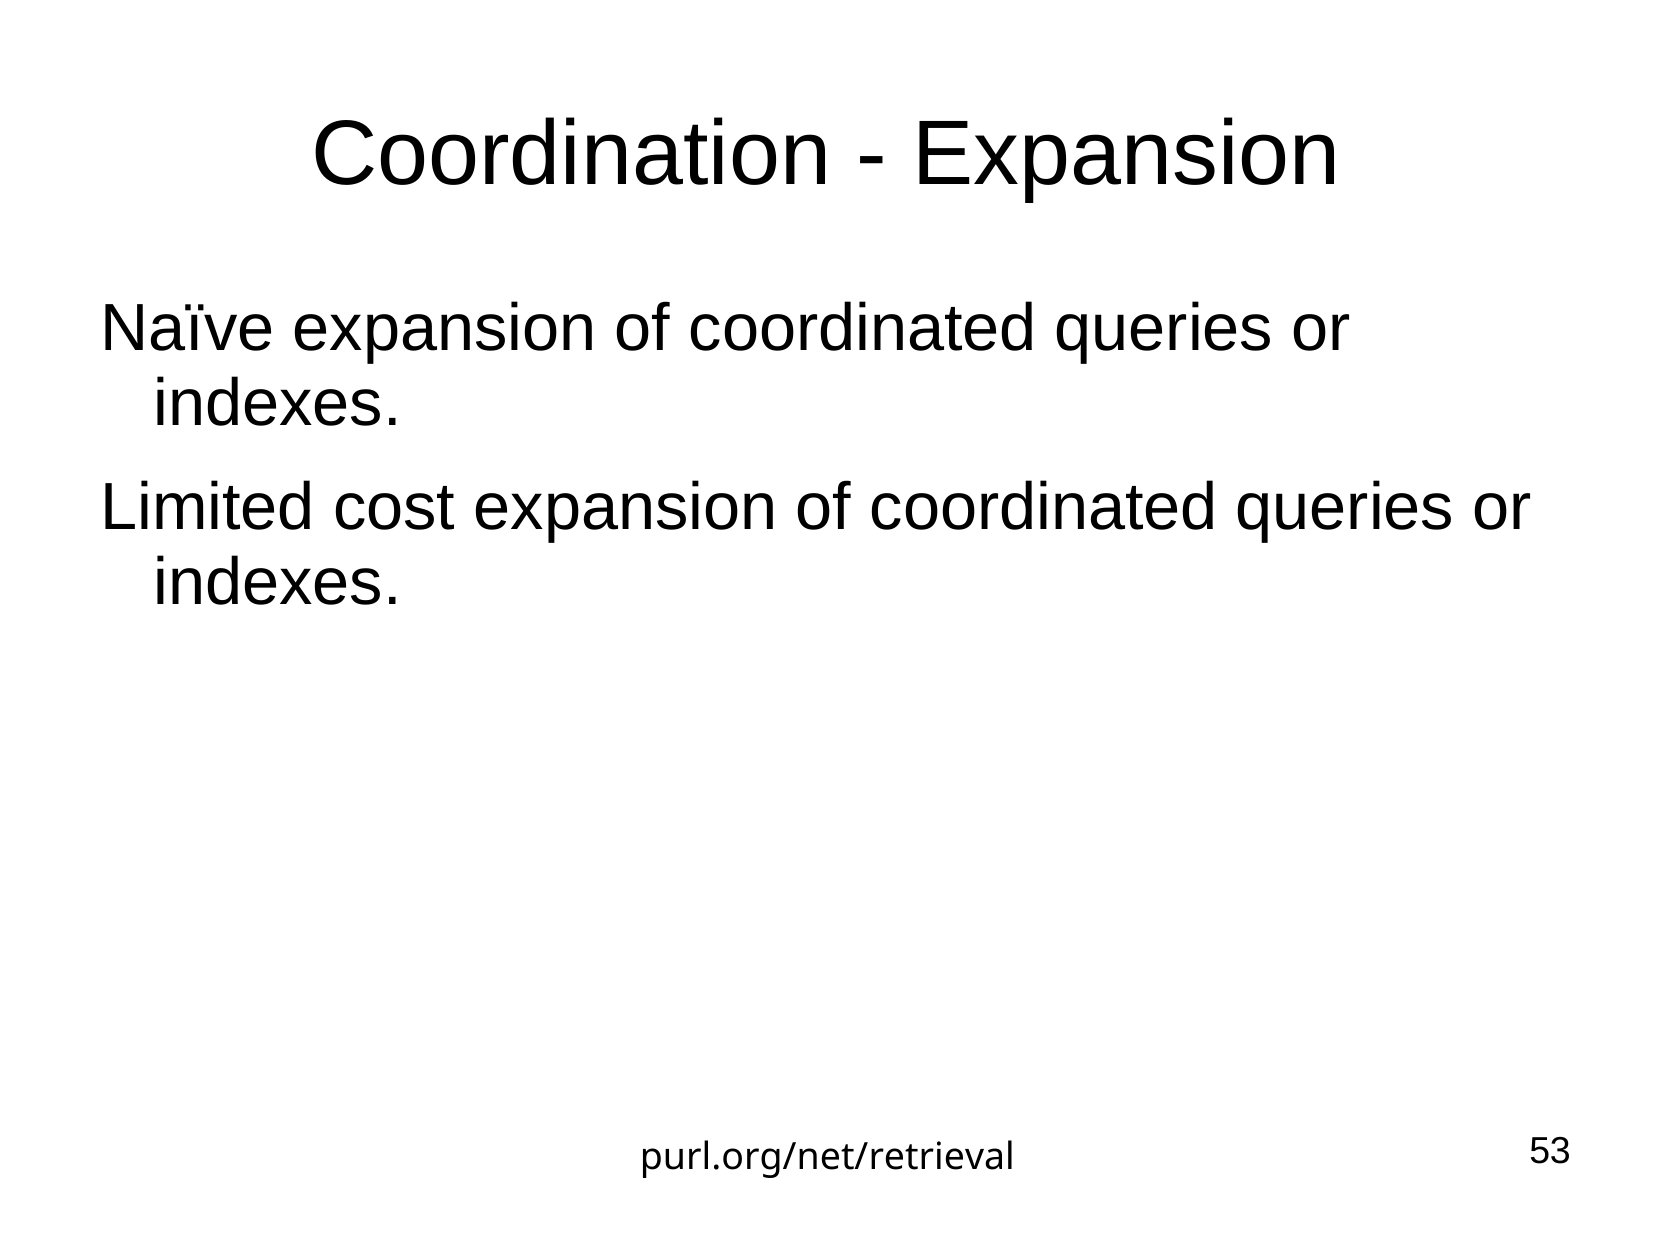

# Coordination - Expansion
Naïve expansion of coordinated queries or indexes.
Limited cost expansion of coordinated queries or indexes.
purl.org/net/retrieval
53